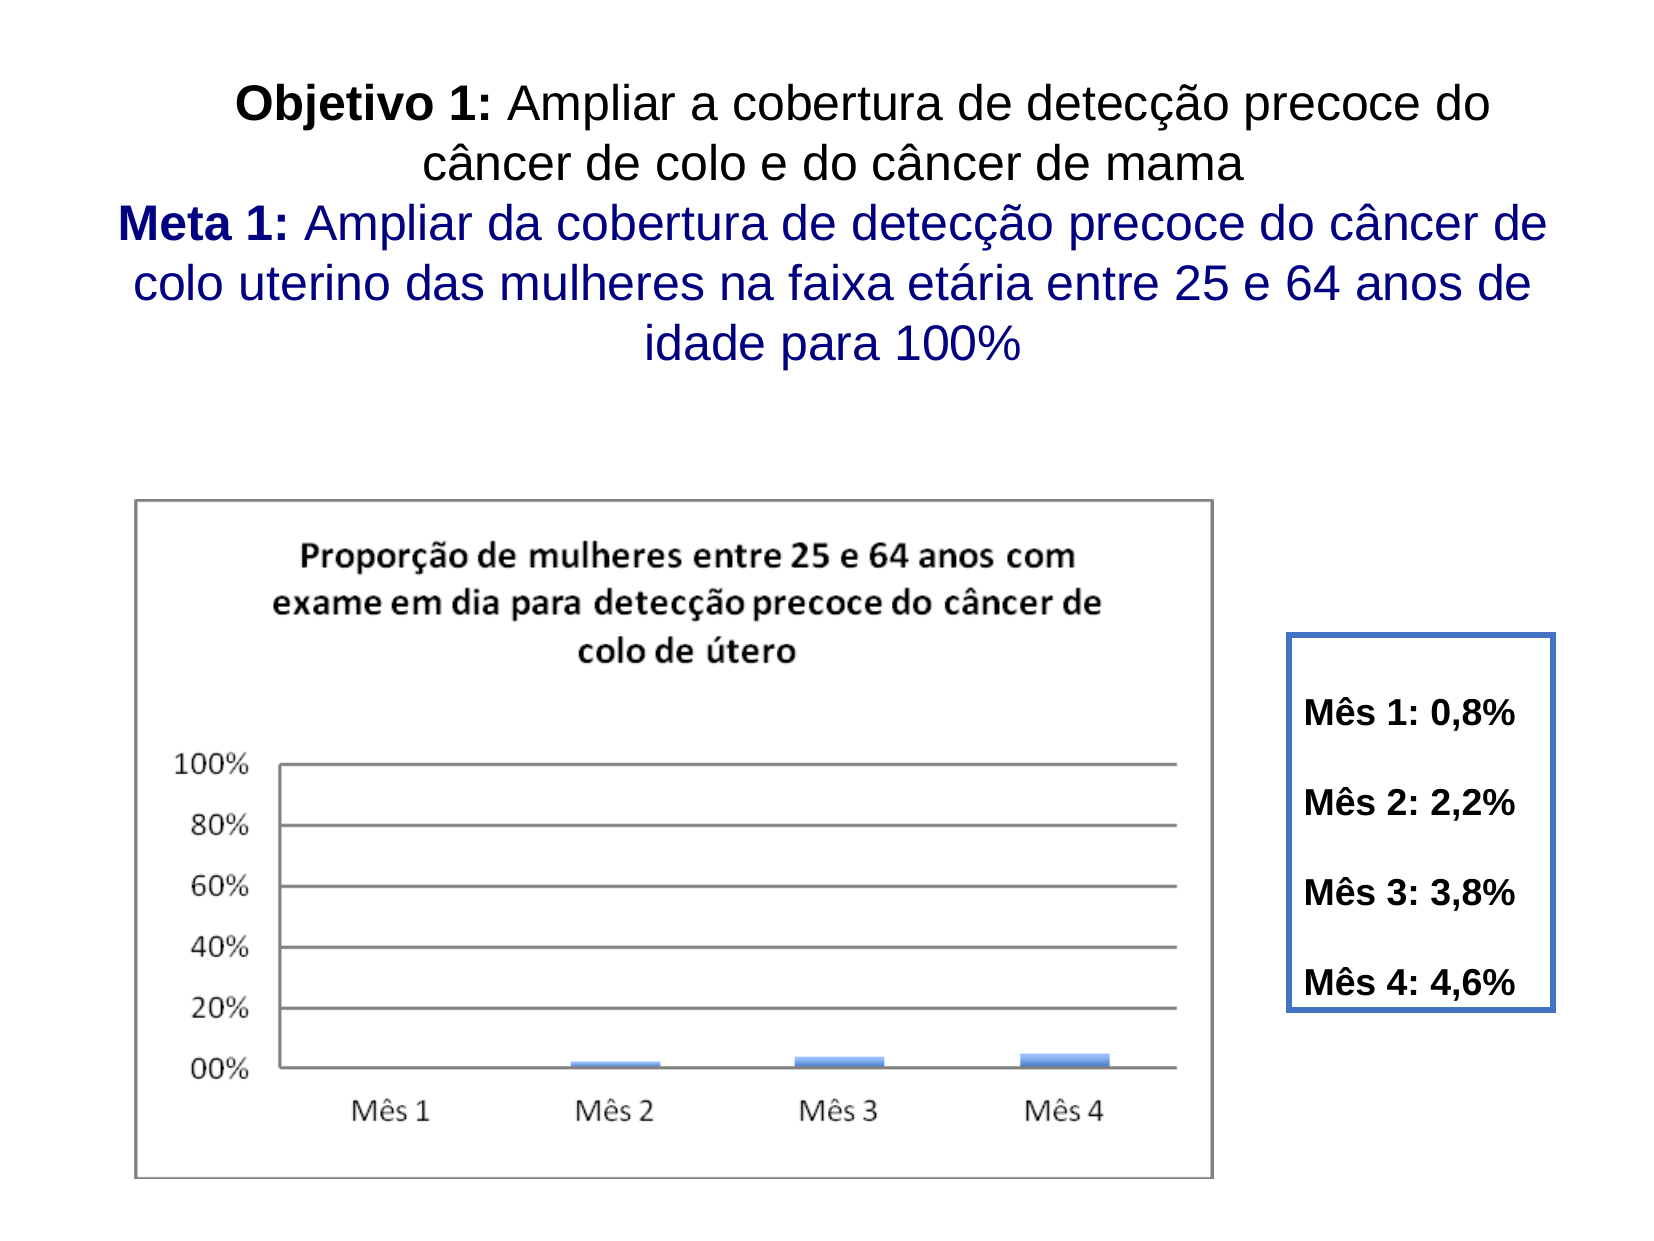

# Objetivo 1: Ampliar a cobertura de detecção precoce do câncer de colo e do câncer de mama Meta 1: Ampliar da cobertura de detecção precoce do câncer de colo uterino das mulheres na faixa etária entre 25 e 64 anos de idade para 100%
Mês 1: 0,8%
Mês 2: 2,2%
Mês 3: 3,8%
Mês 4: 4,6%